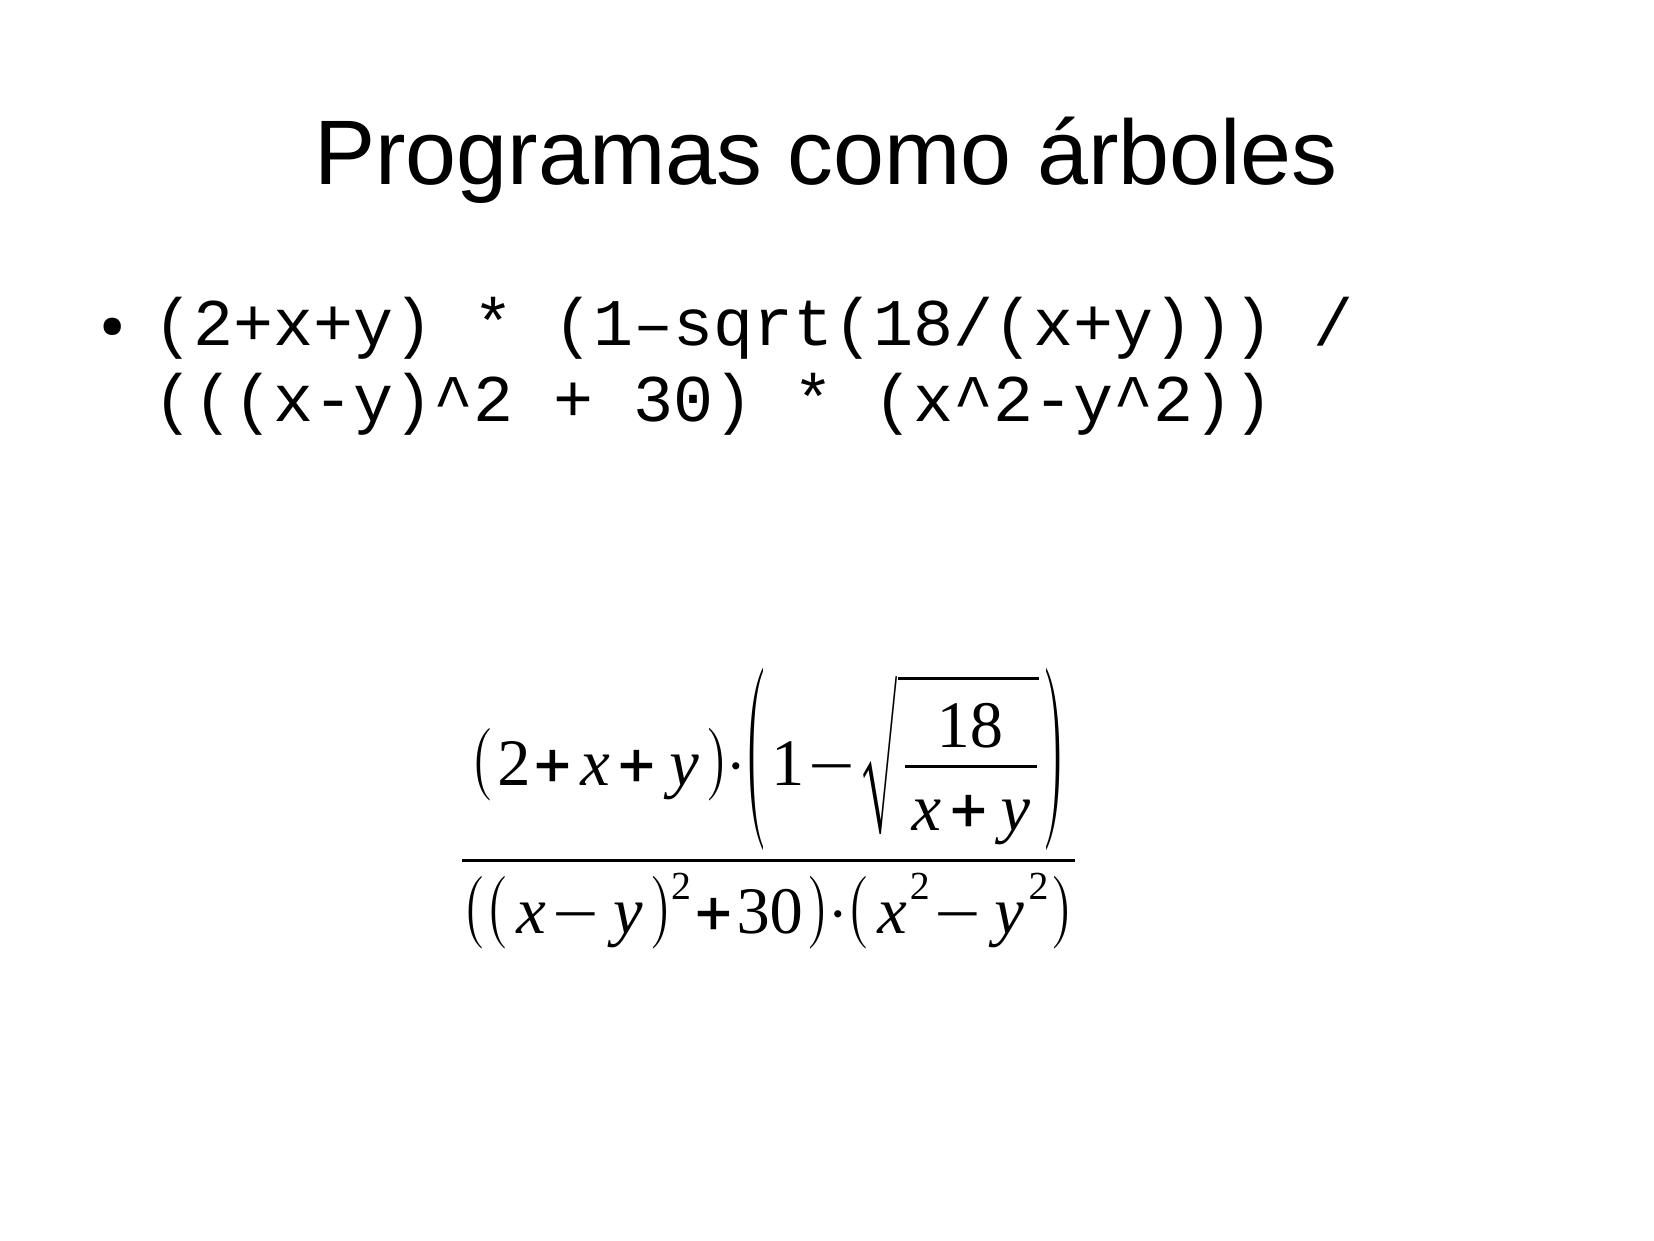

# Programas como árboles
(2+x+y) * (1–sqrt(18/(x+y))) /
(((x-y)^2 + 30) * (x^2-y^2))